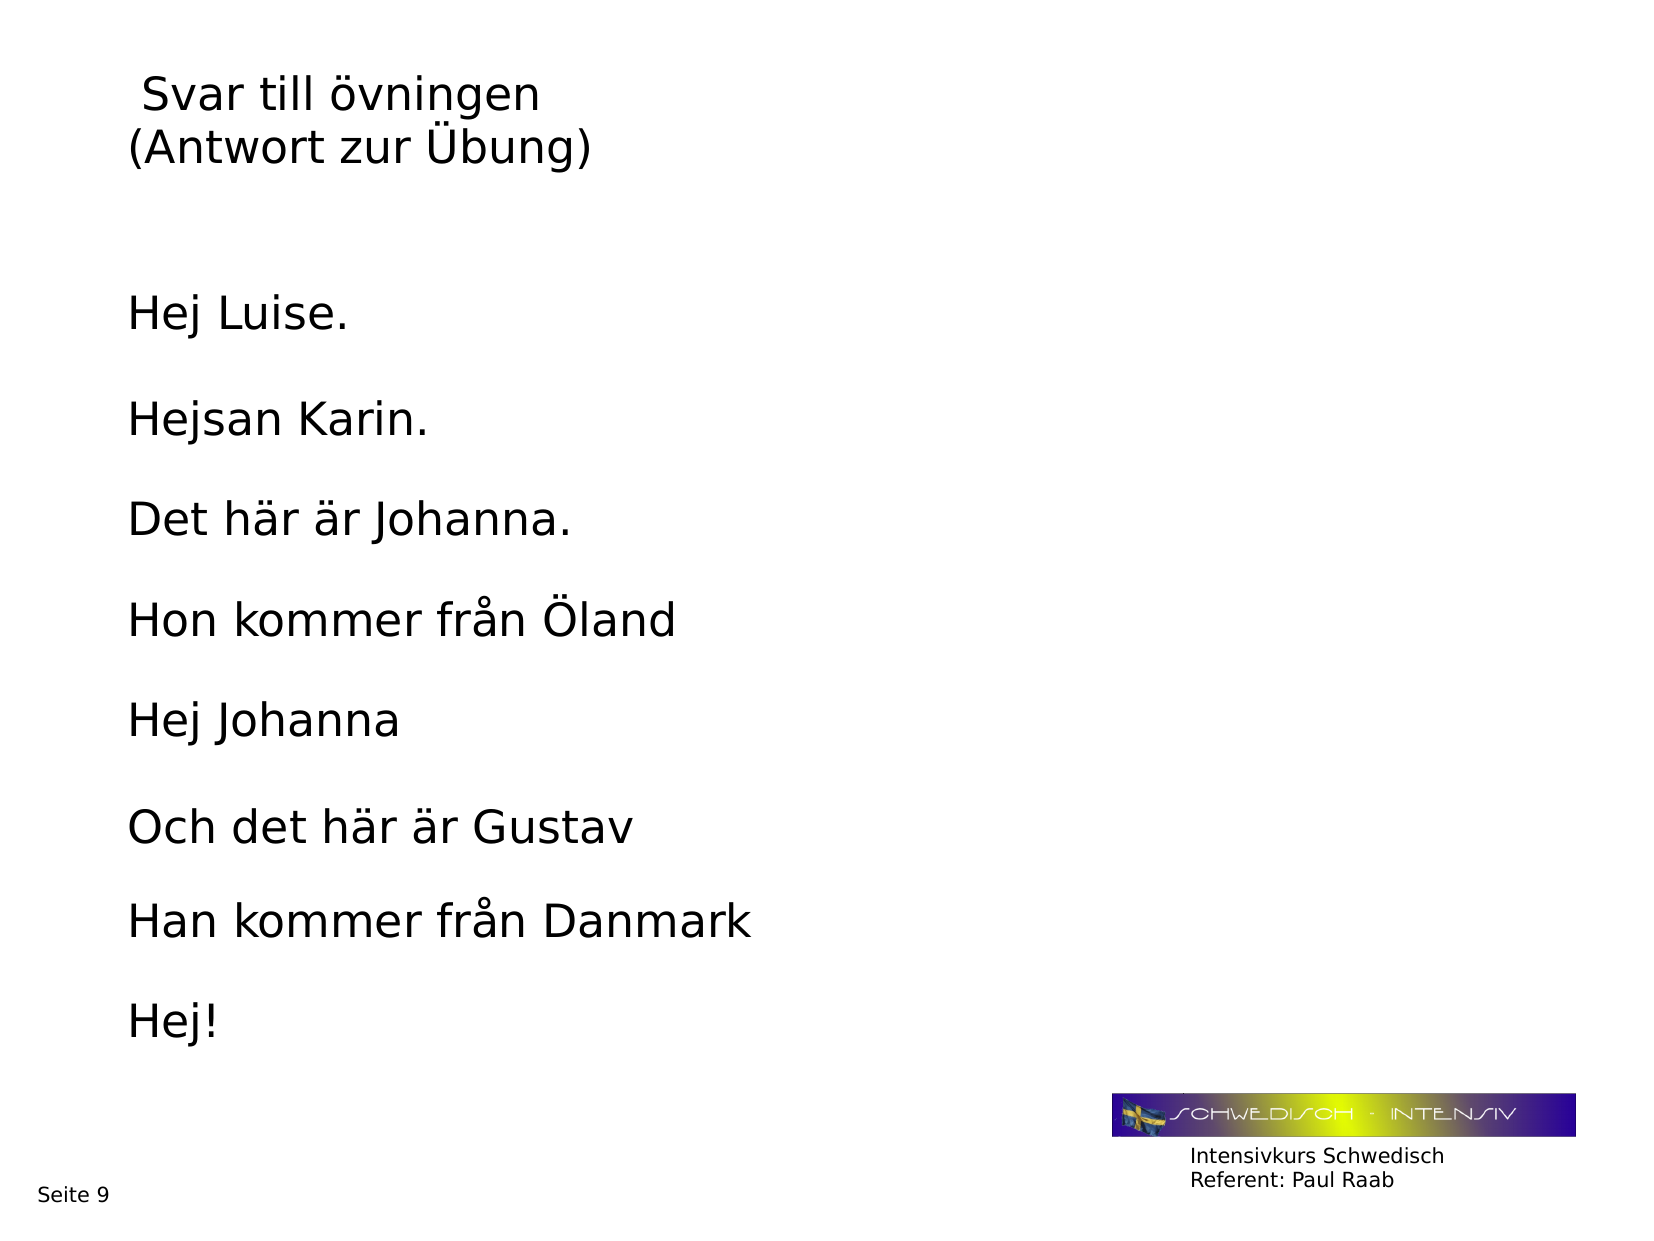

Svar till övningen
(Antwort zur Übung)
Hej Luise.
Hejsan Karin.
Det här är Johanna.
Hon kommer från Öland
Hej Johanna
Och det här är Gustav
Han kommer från Danmark
Hej!